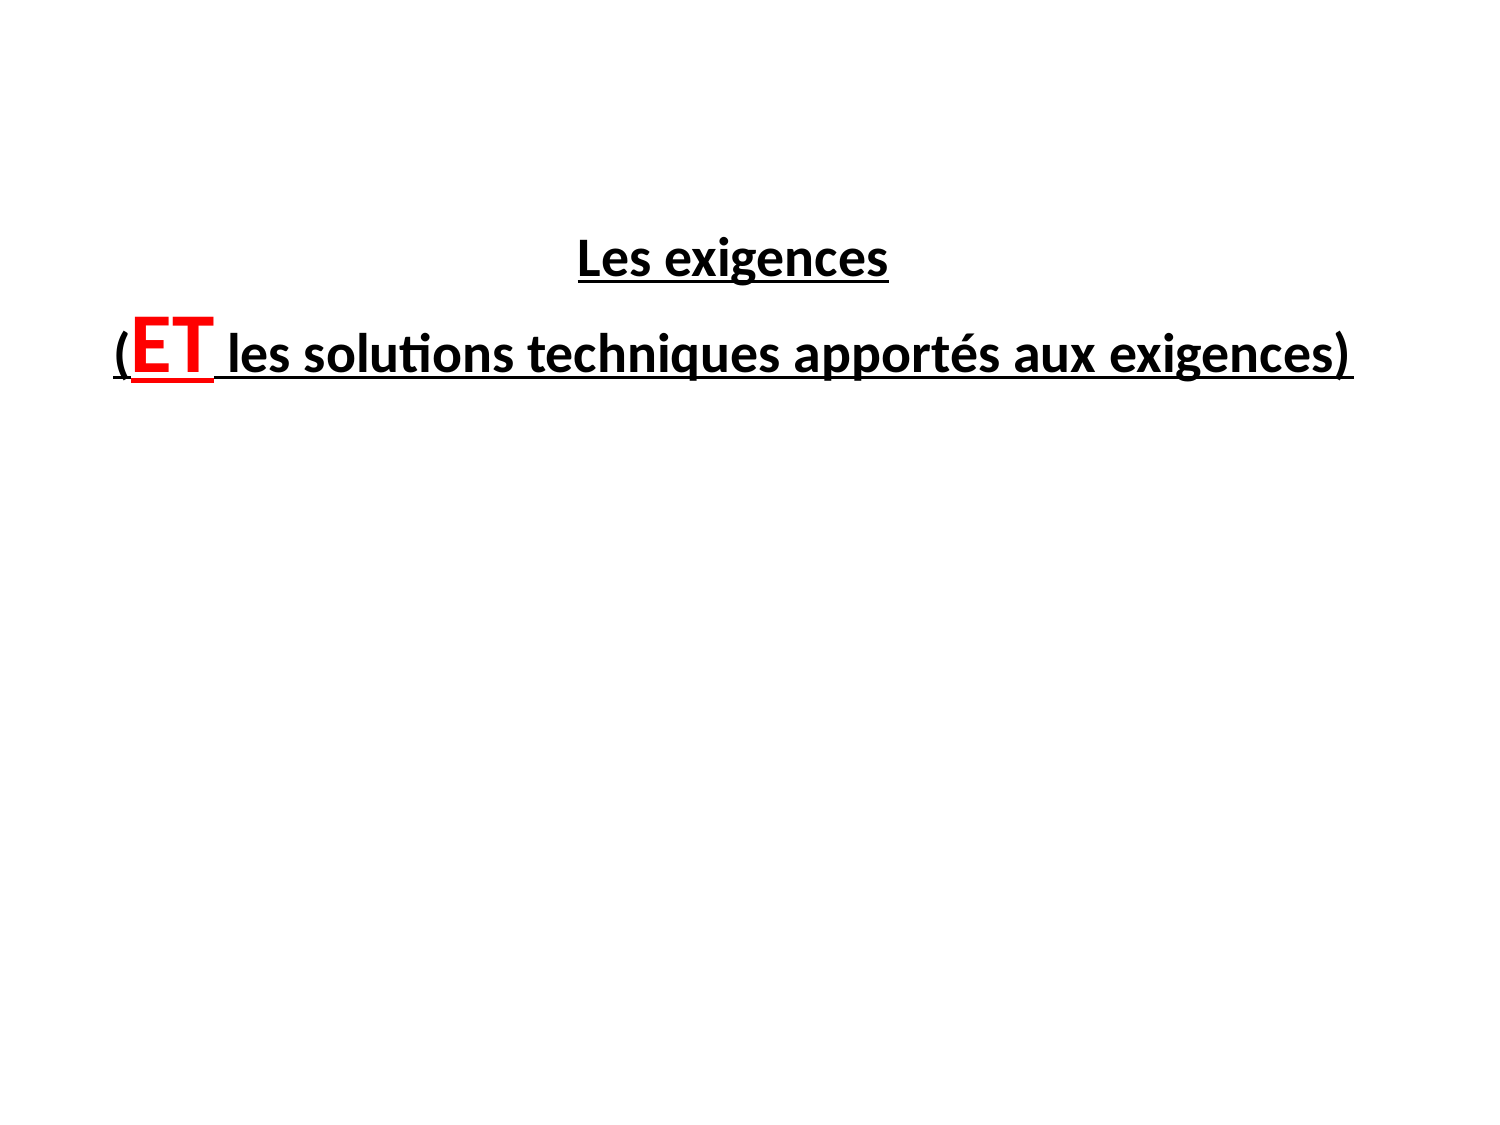

# Les exigences (ET les solutions techniques apportés aux exigences)